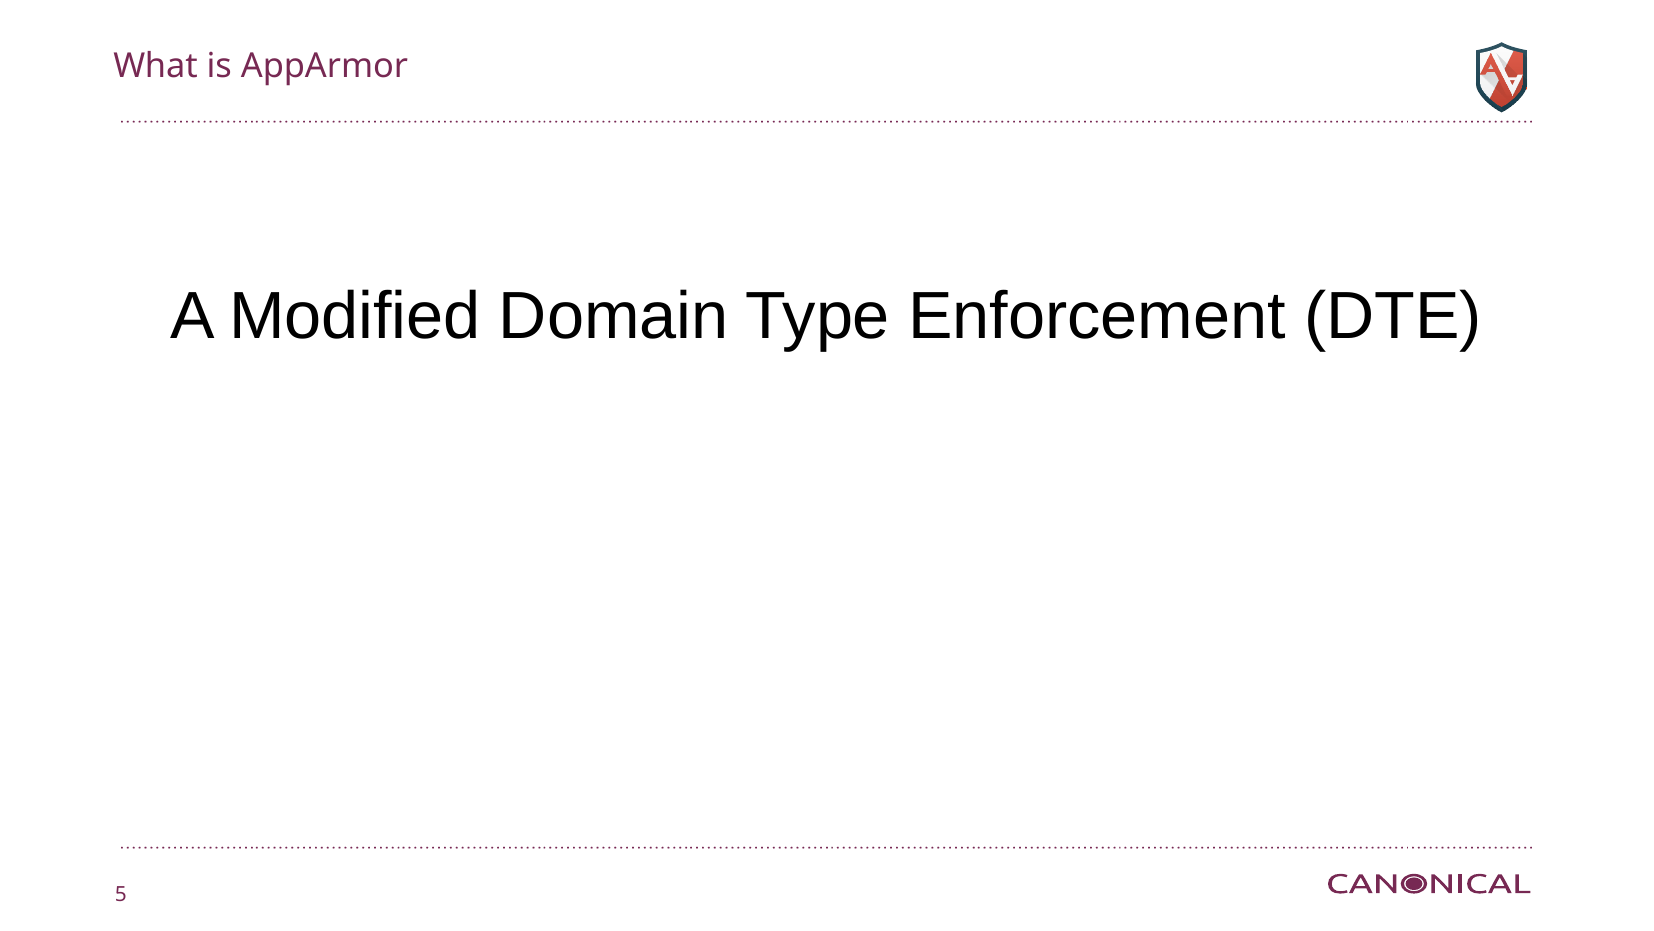

# What is AppArmor
A Modified Domain Type Enforcement (DTE)